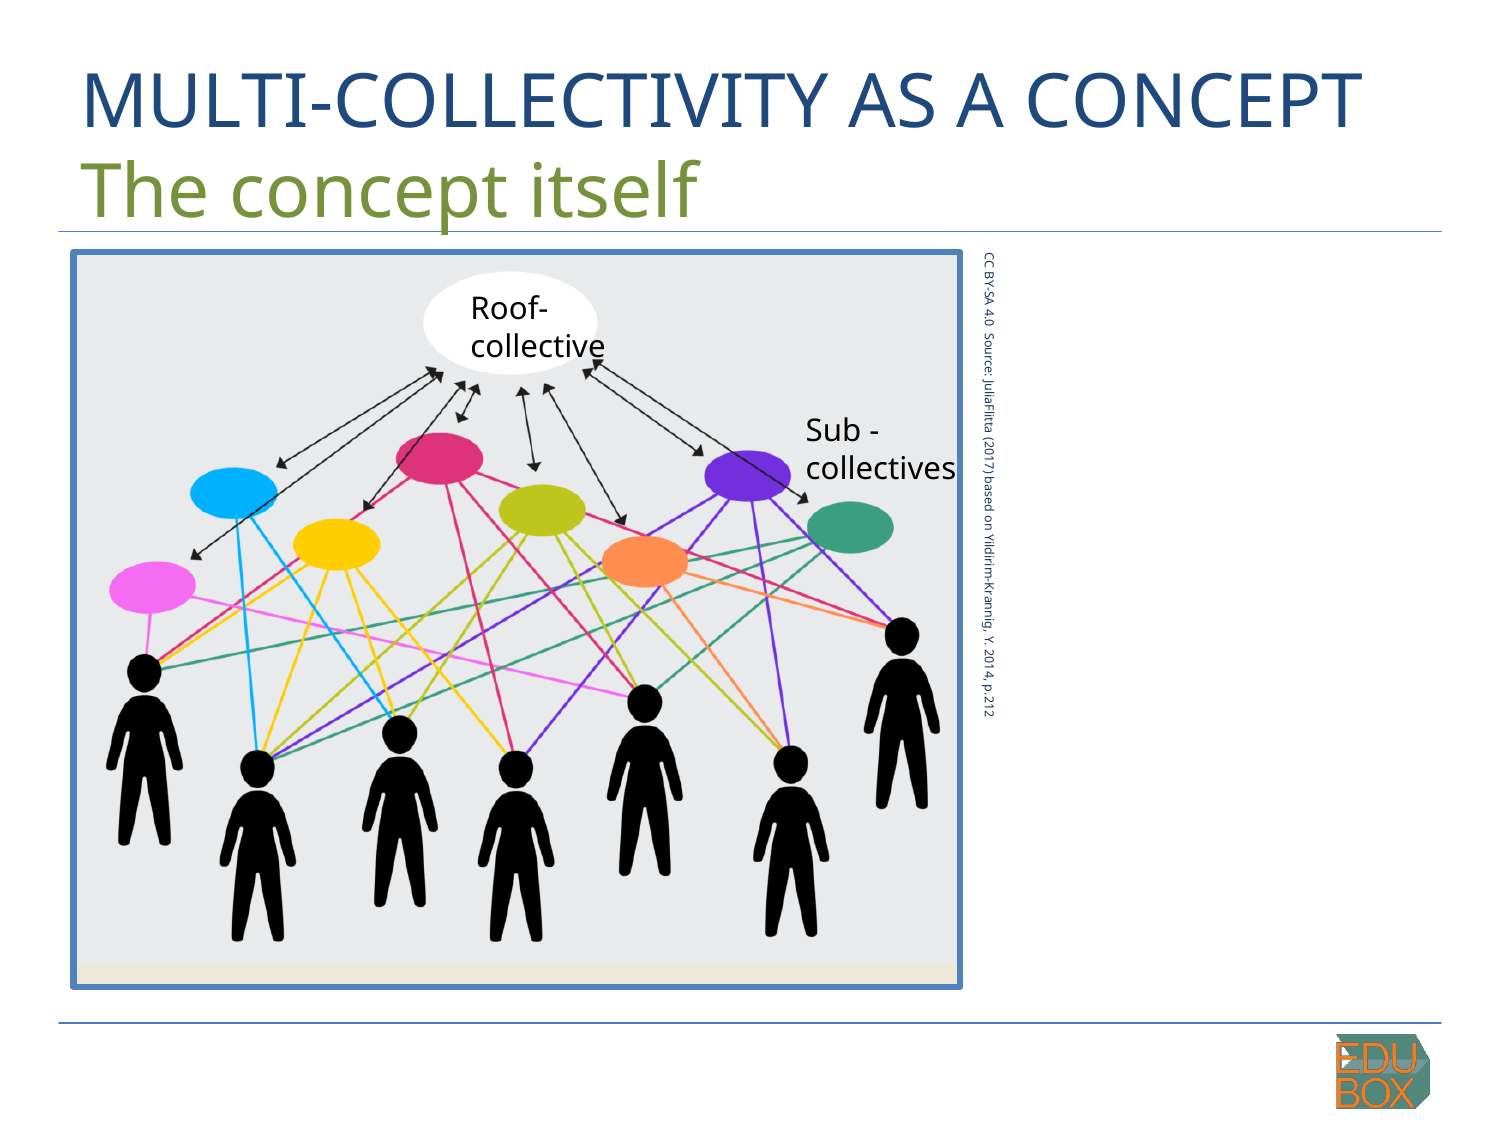

MULTI-COLLECTIVITY AS A CONCEPT
# The concept itself
Roof- collective
Sub -
collectives
CC BY-SA 4.0 Source: JuliaFlitta (2017) based on Yildirim-Krannig, Y. 2014, p.212